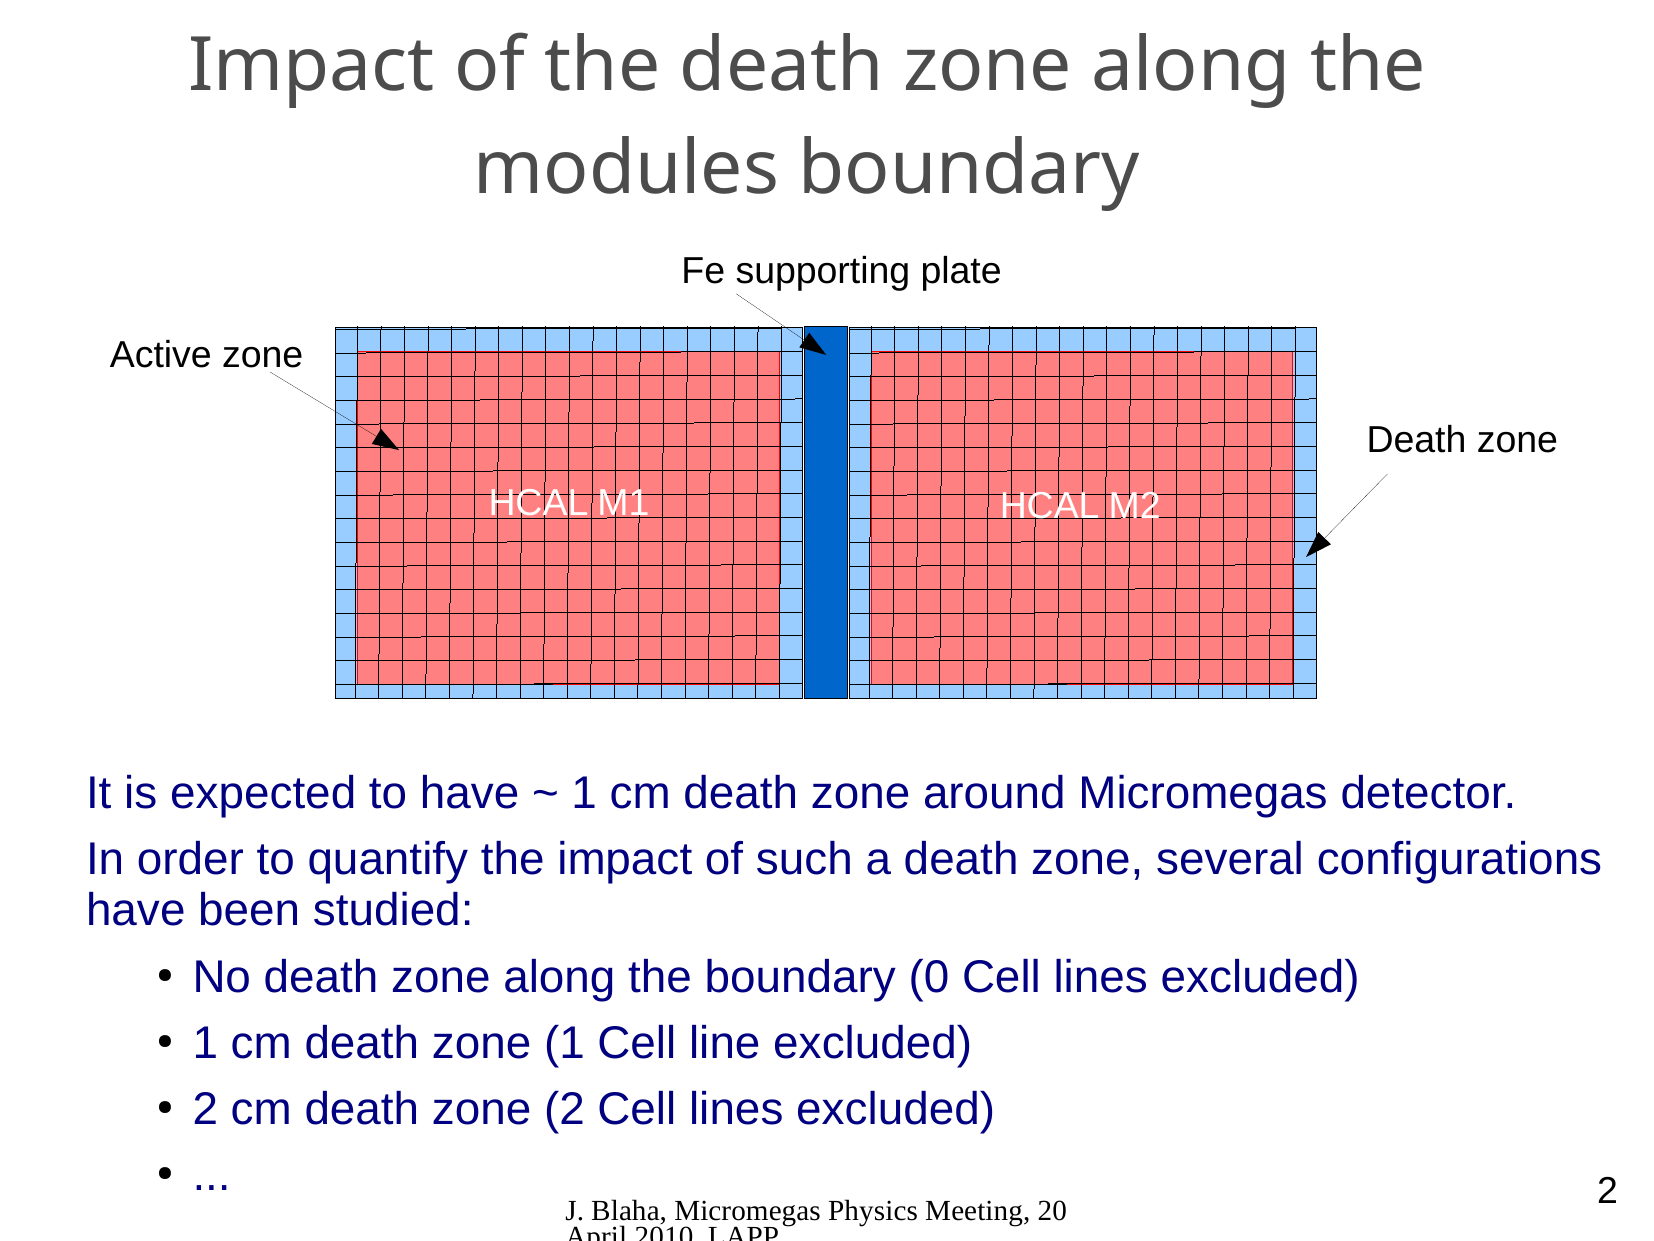

# Impact of the death zone along the modules boundary
Fe supporting plate
Active zone
Death zone
HCAL M1
HCAL M2
It is expected to have ~ 1 cm death zone around Micromegas detector.
In order to quantify the impact of such a death zone, several configurations have been studied:
No death zone along the boundary (0 Cell lines excluded)
1 cm death zone (1 Cell line excluded)
2 cm death zone (2 Cell lines excluded)
...
2
J. Blaha, Micromegas Physics Meeting, 20 April 2010, LAPP